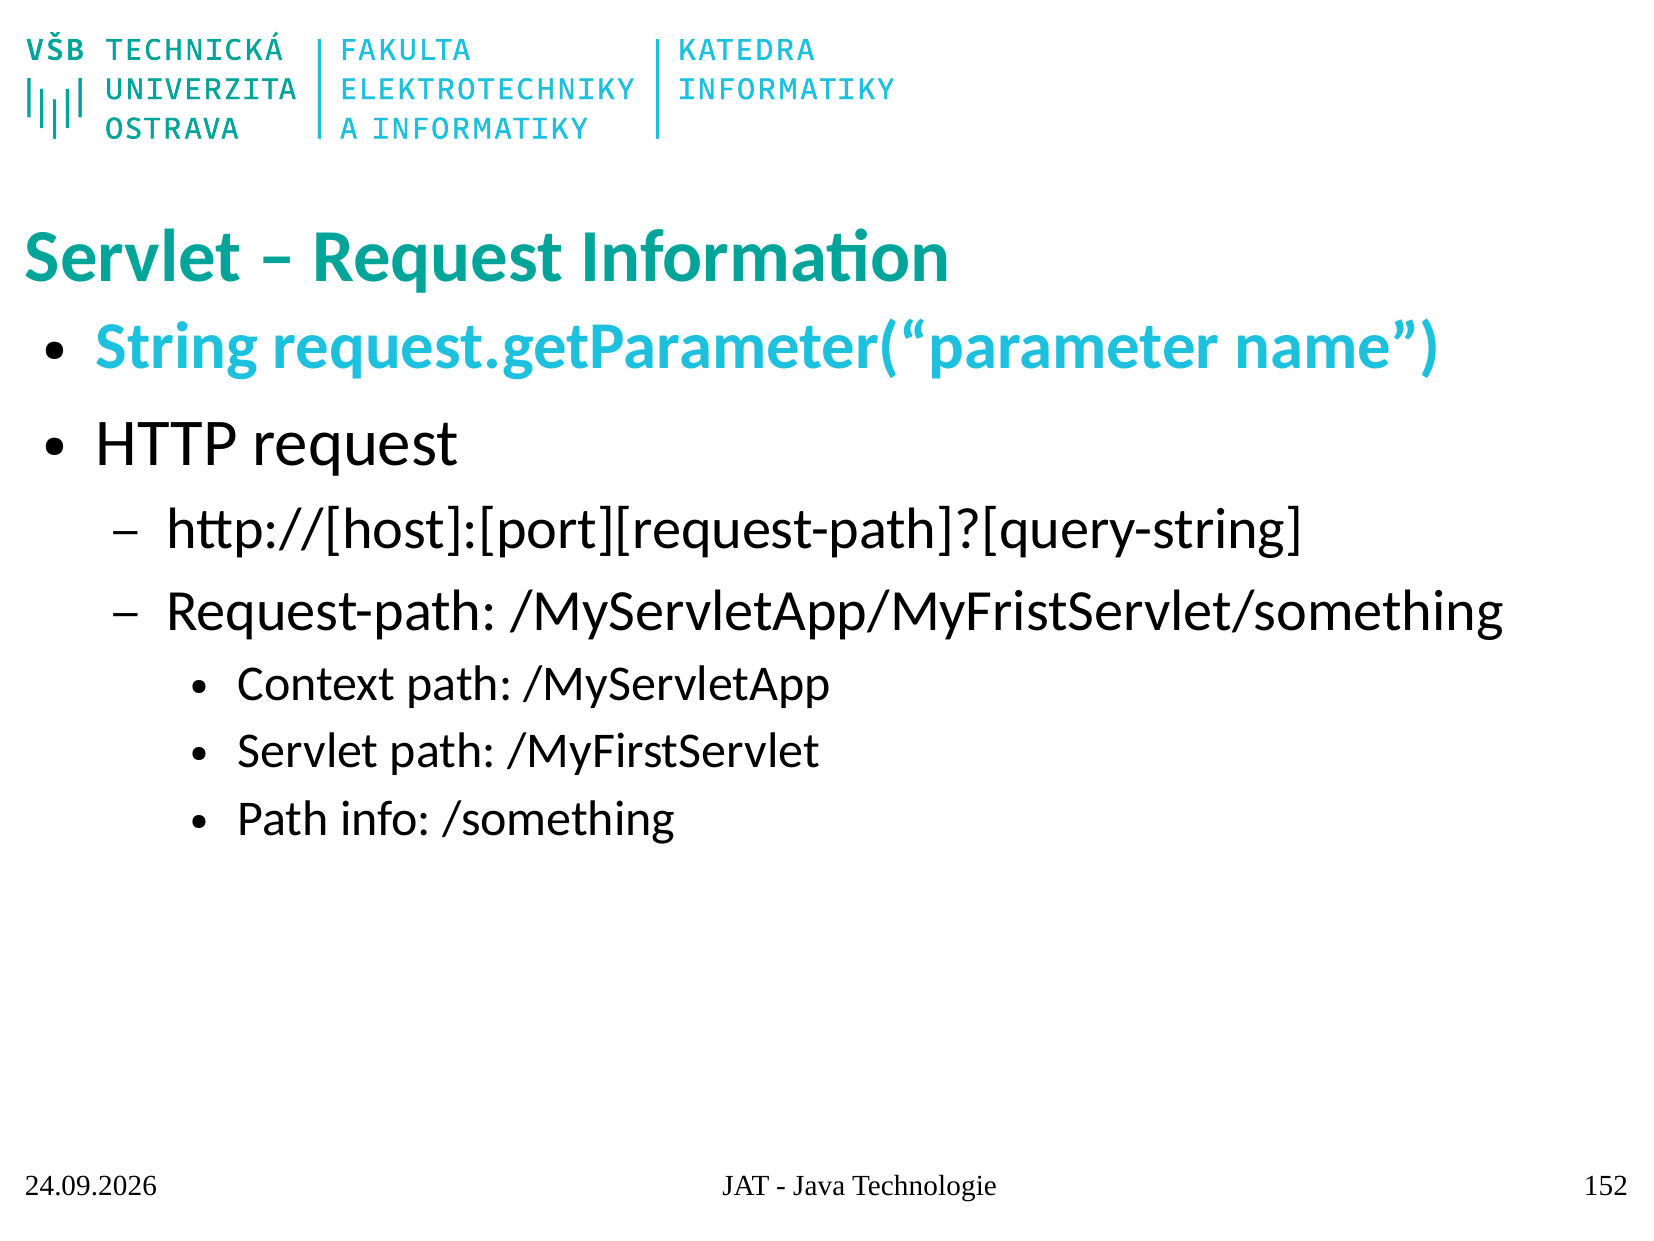

Servlet – Request Information
# String request.getParameter(“parameter name”)
HTTP request
http://[host]:[port][request-path]?[query-string]
Request-path: /MyServletApp/MyFristServlet/something
Context path: /MyServletApp
Servlet path: /MyFirstServlet
Path info: /something
JAT - Java Technologie
152